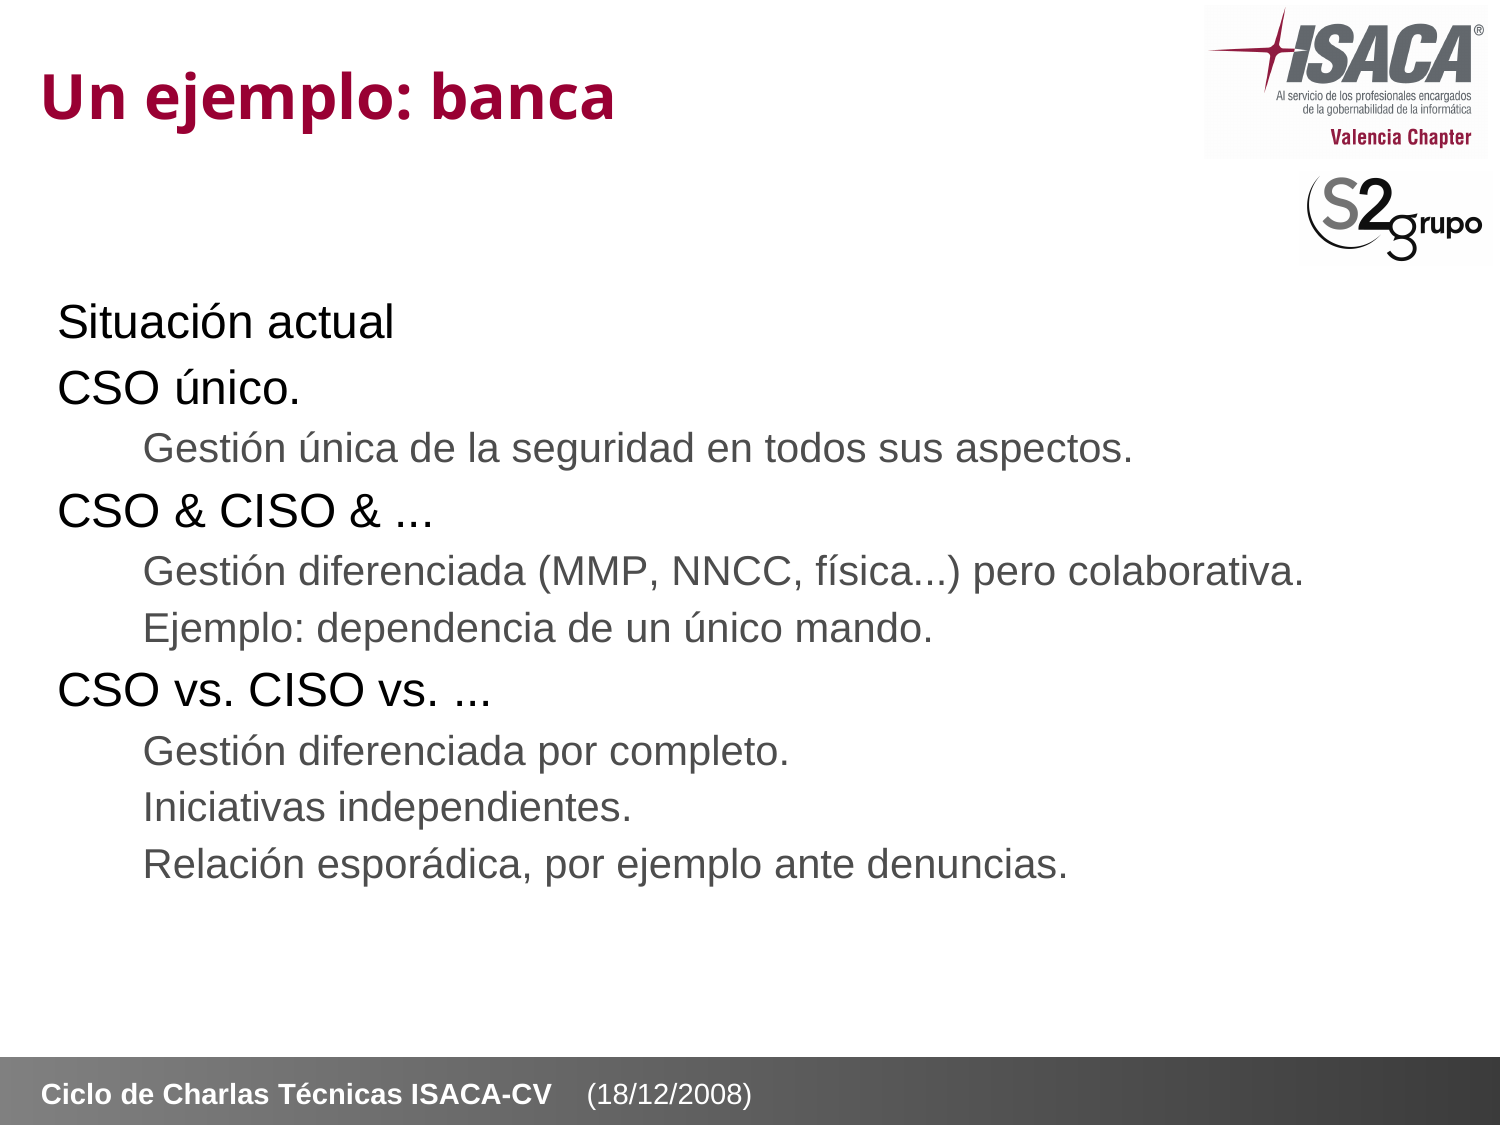

Un ejemplo: banca
# Situación actual
CSO único.
Gestión única de la seguridad en todos sus aspectos.
CSO & CISO & ...
Gestión diferenciada (MMP, NNCC, física...) pero colaborativa.
Ejemplo: dependencia de un único mando.
CSO vs. CISO vs. ...
Gestión diferenciada por completo.
Iniciativas independientes.
Relación esporádica, por ejemplo ante denuncias.